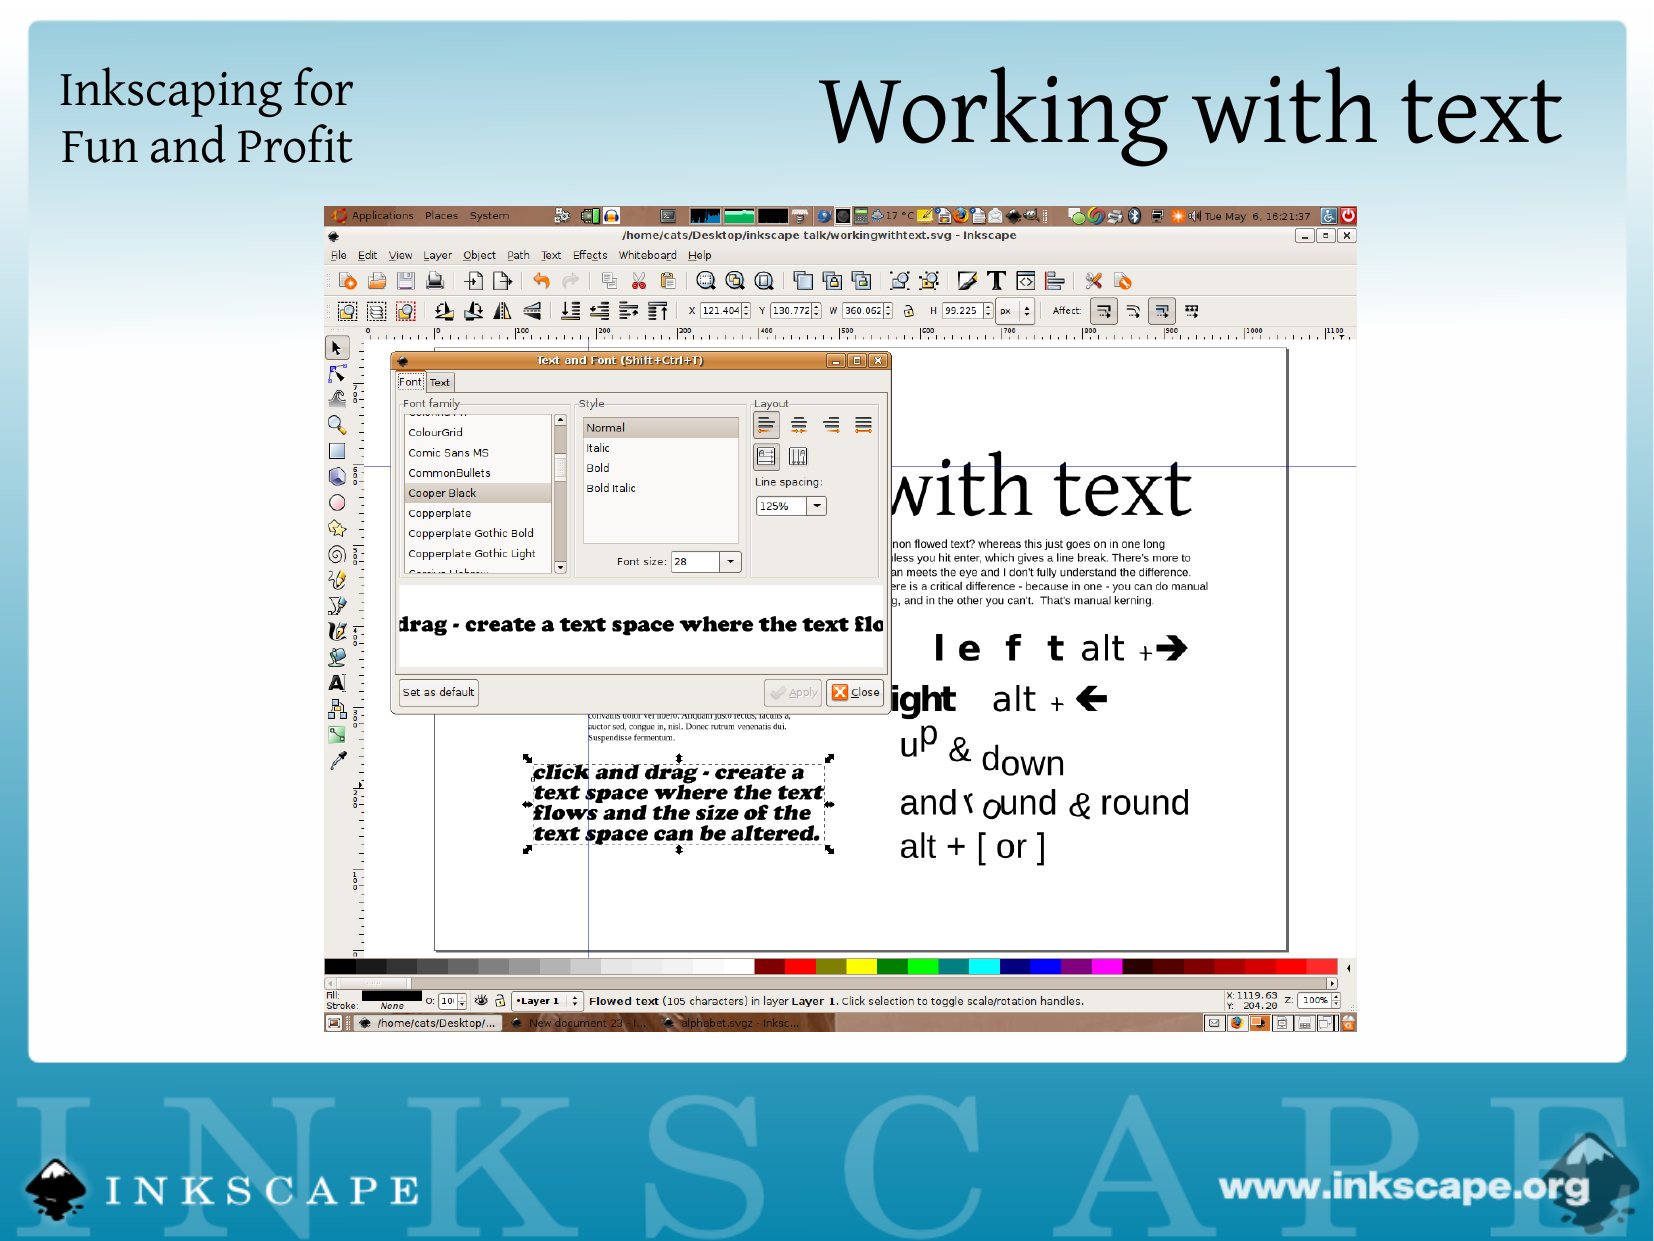

# Working with text
Inkscaping for
Fun and Profit